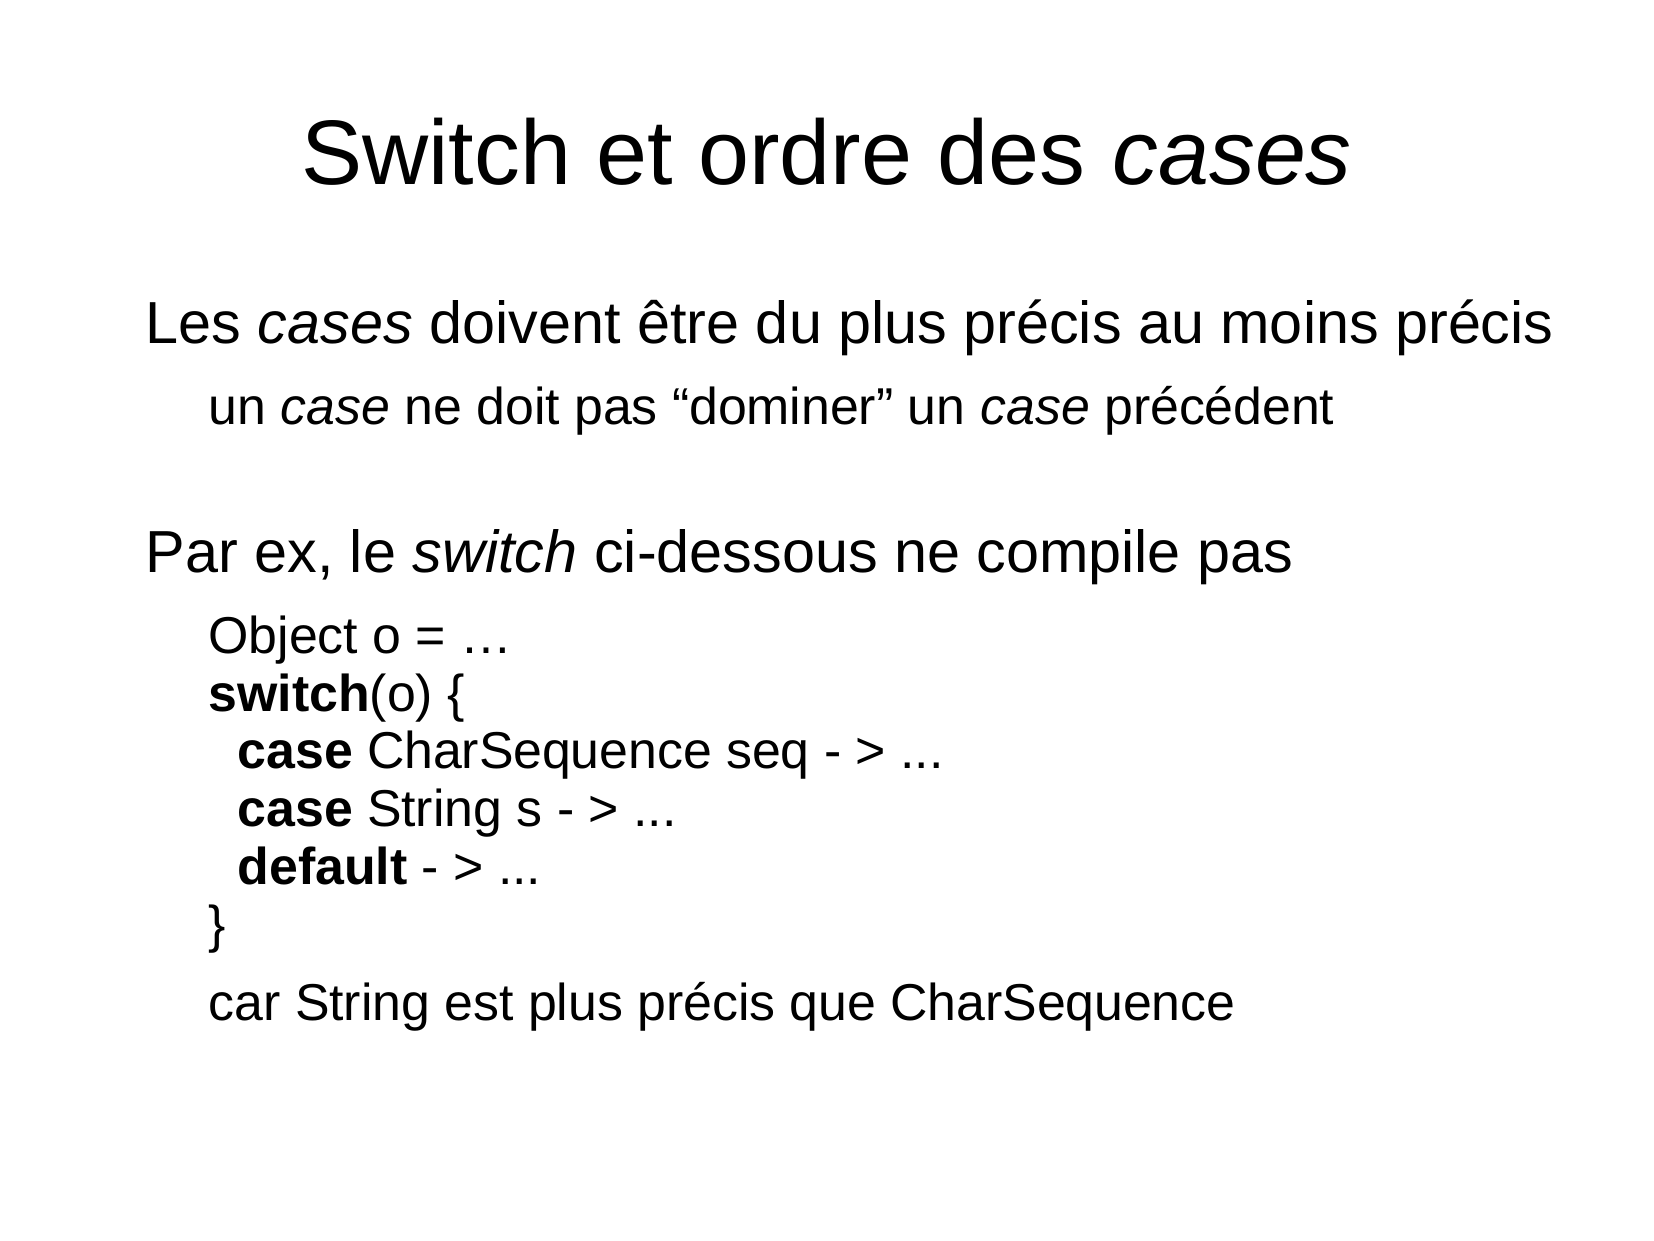

# Switch et ordre des cases
Les cases doivent être du plus précis au moins précis
un case ne doit pas “dominer” un case précédent
Par ex, le switch ci-dessous ne compile pas
Object o = …
switch(o) {
 case CharSequence seq - > ...
 case String s - > ...
 default - > ...
}
car String est plus précis que CharSequence